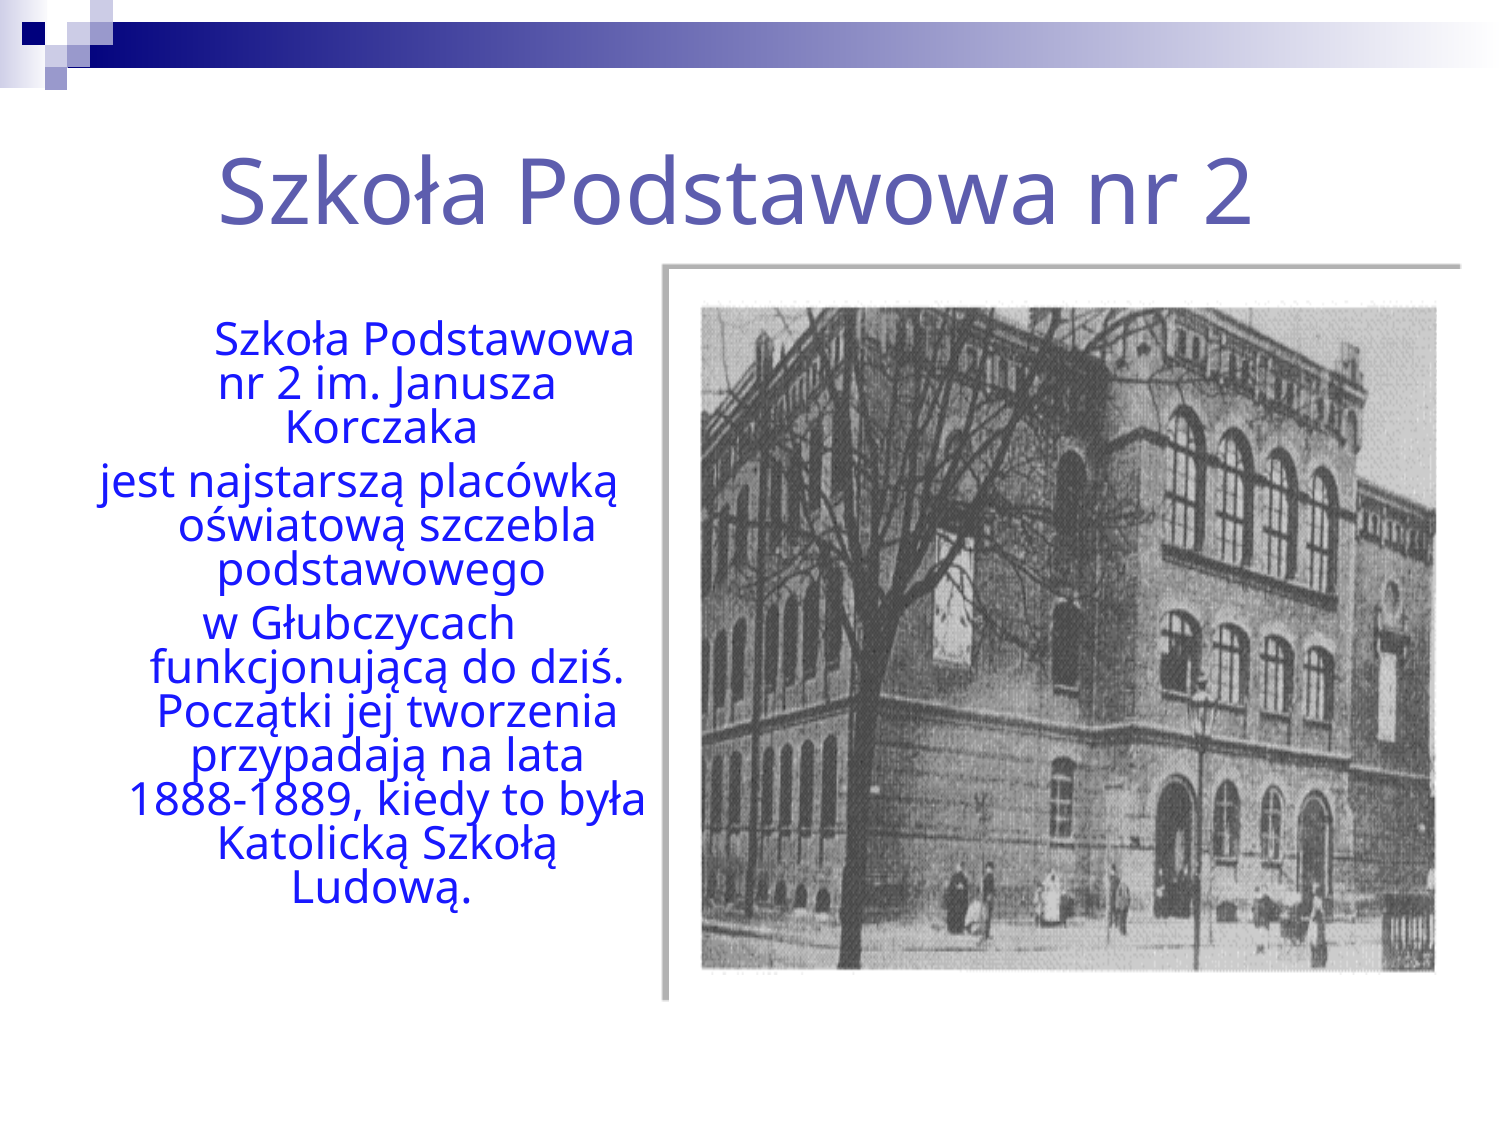

# Szkoła Podstawowa nr 2
	Szkoła Podstawowa nr 2 im. Janusza Korczaka
jest najstarszą placówką oświatową szczebla podstawowego
w Głubczycach funkcjonującą do dziś. Początki jej tworzenia przypadają na lata 1888-1889, kiedy to była Katolicką Szkołą Ludową.